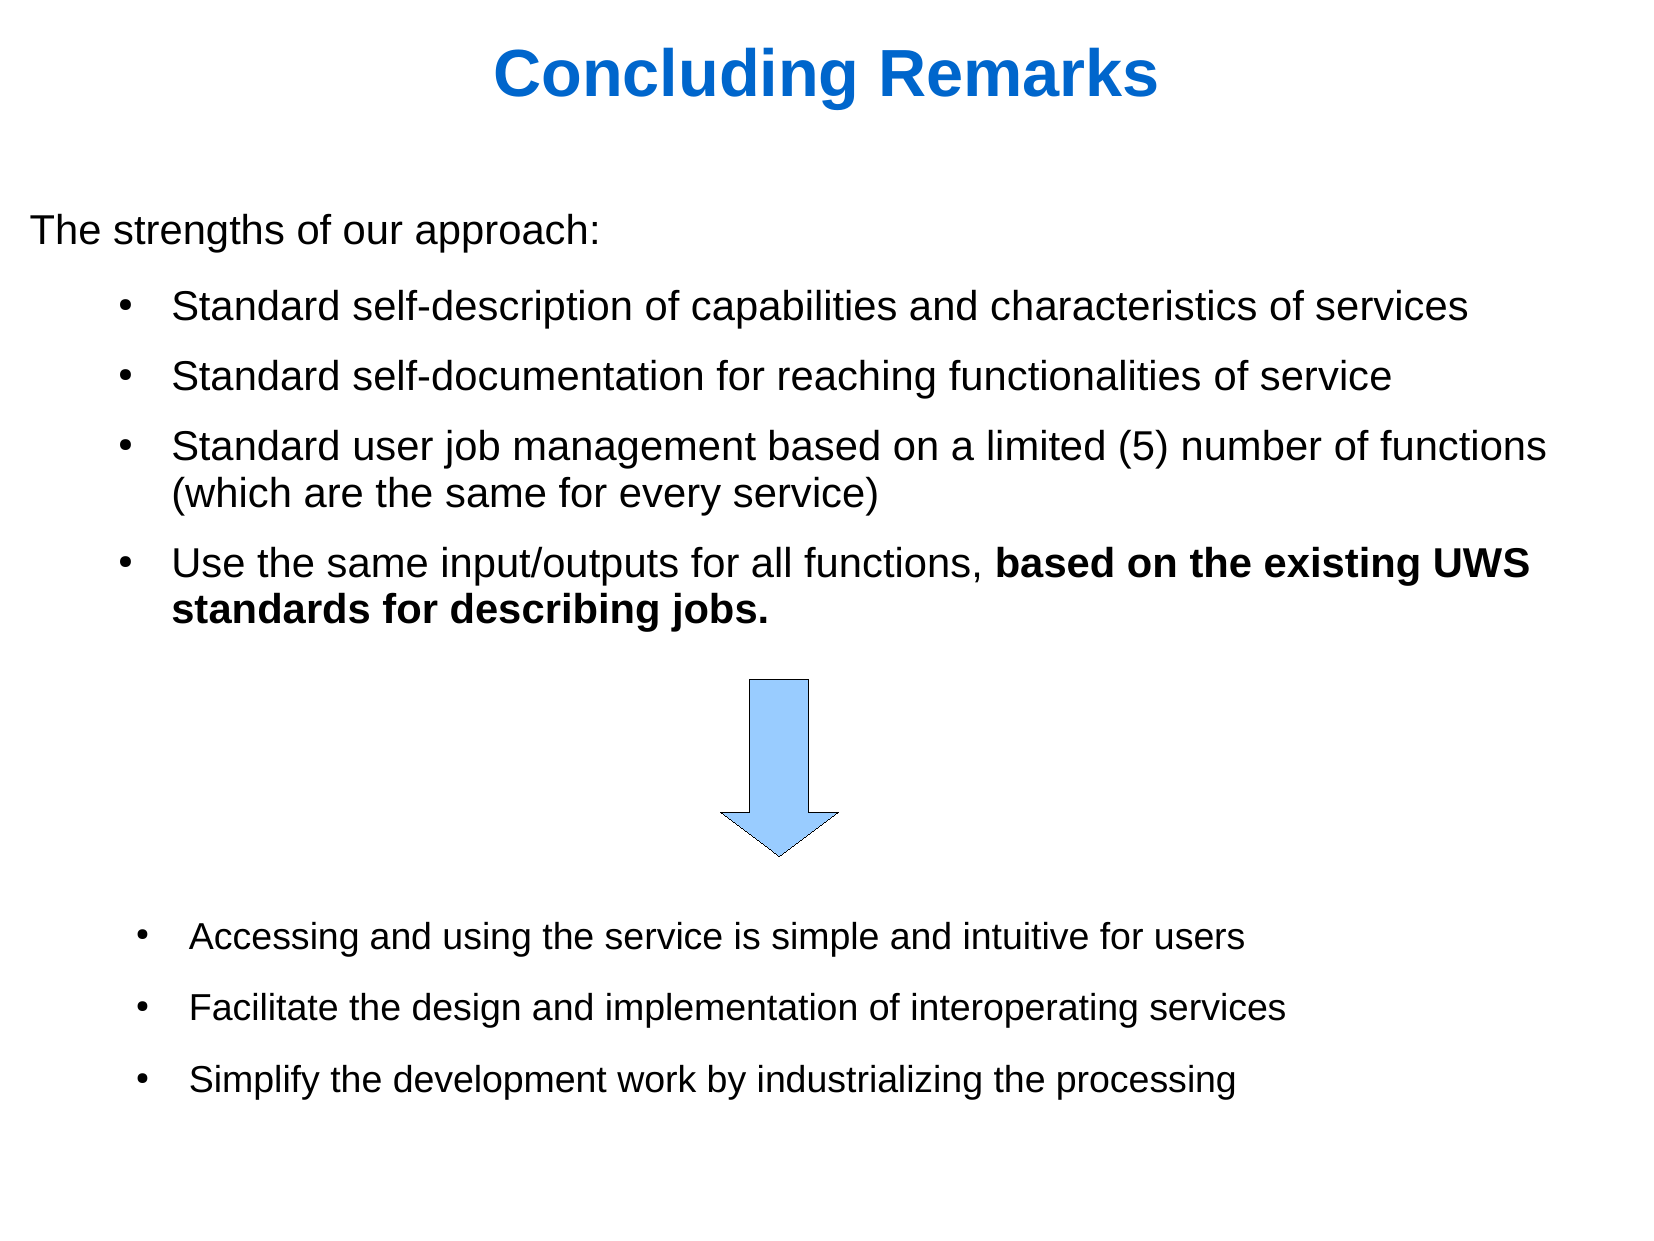

# Concluding Remarks
The strengths of our approach:
Standard self-description of capabilities and characteristics of services
Standard self-documentation for reaching functionalities of service
Standard user job management based on a limited (5) number of functions (which are the same for every service)
Use the same input/outputs for all functions, based on the existing UWS standards for describing jobs.
Accessing and using the service is simple and intuitive for users
Facilitate the design and implementation of interoperating services
Simplify the development work by industrializing the processing